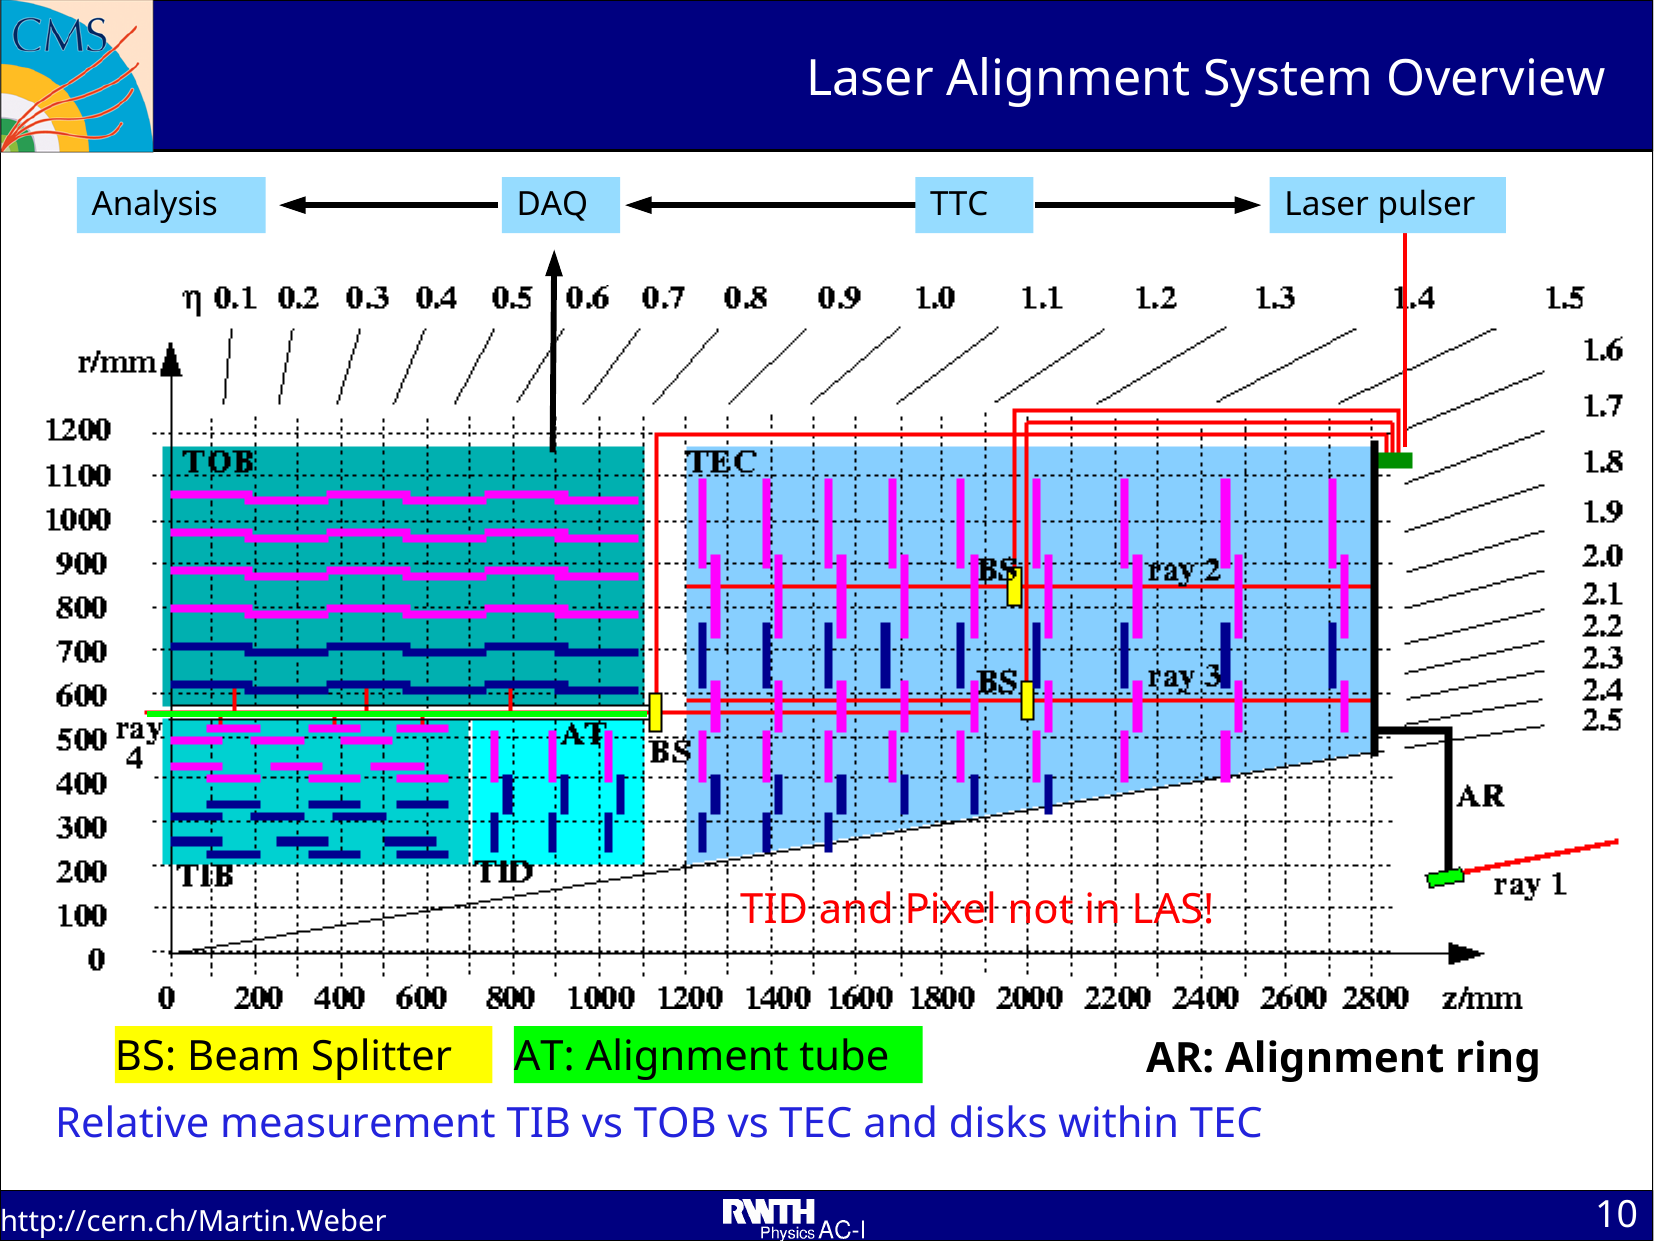

# Laser Alignment System Overview
Analysis
DAQ
TTC
Laser pulser
TID and Pixel not in LAS!
AR: Alignment ring
BS: Beam Splitter
AT: Alignment tube
Relative measurement TIB vs TOB vs TEC and disks within TEC